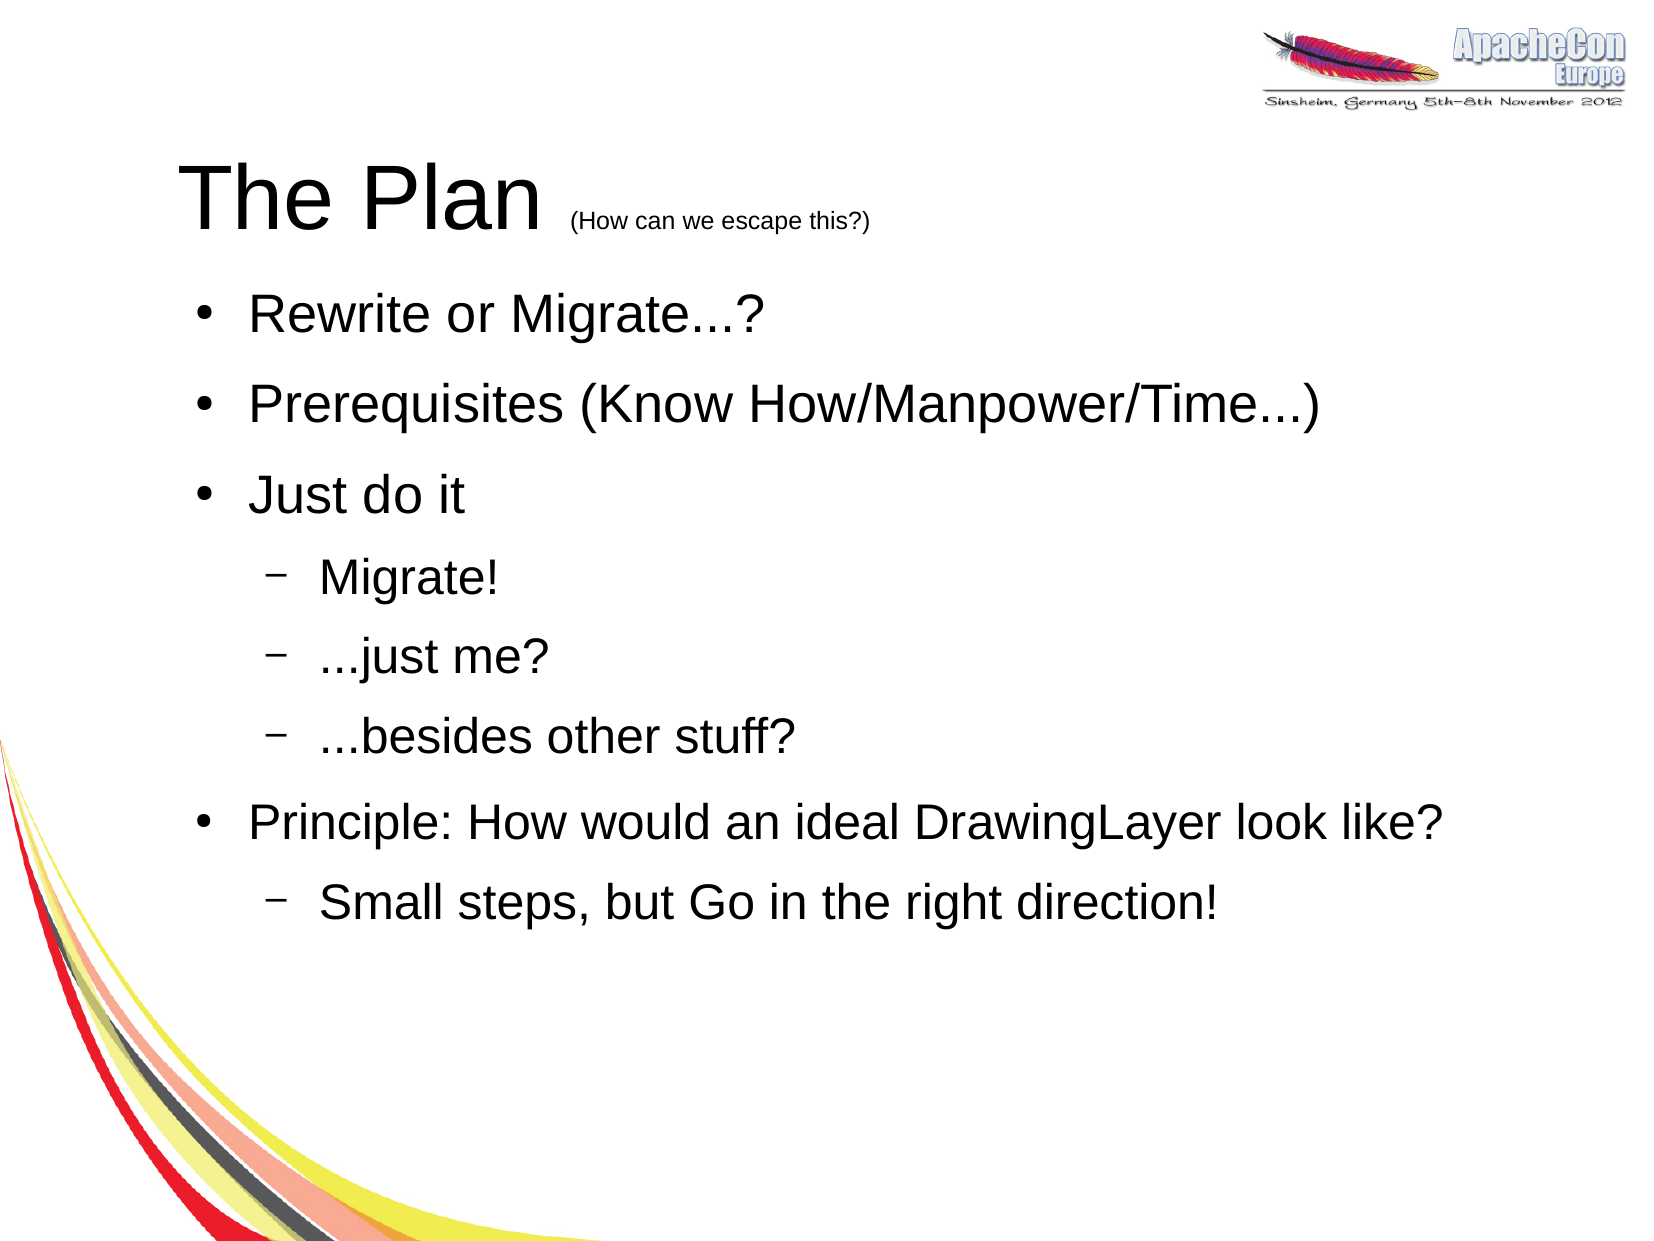

# The Plan (How can we escape this?)
Rewrite or Migrate...?
Prerequisites (Know How/Manpower/Time...)
Just do it
Migrate!
...just me?
...besides other stuff?
Principle: How would an ideal DrawingLayer look like?
Small steps, but Go in the right direction!